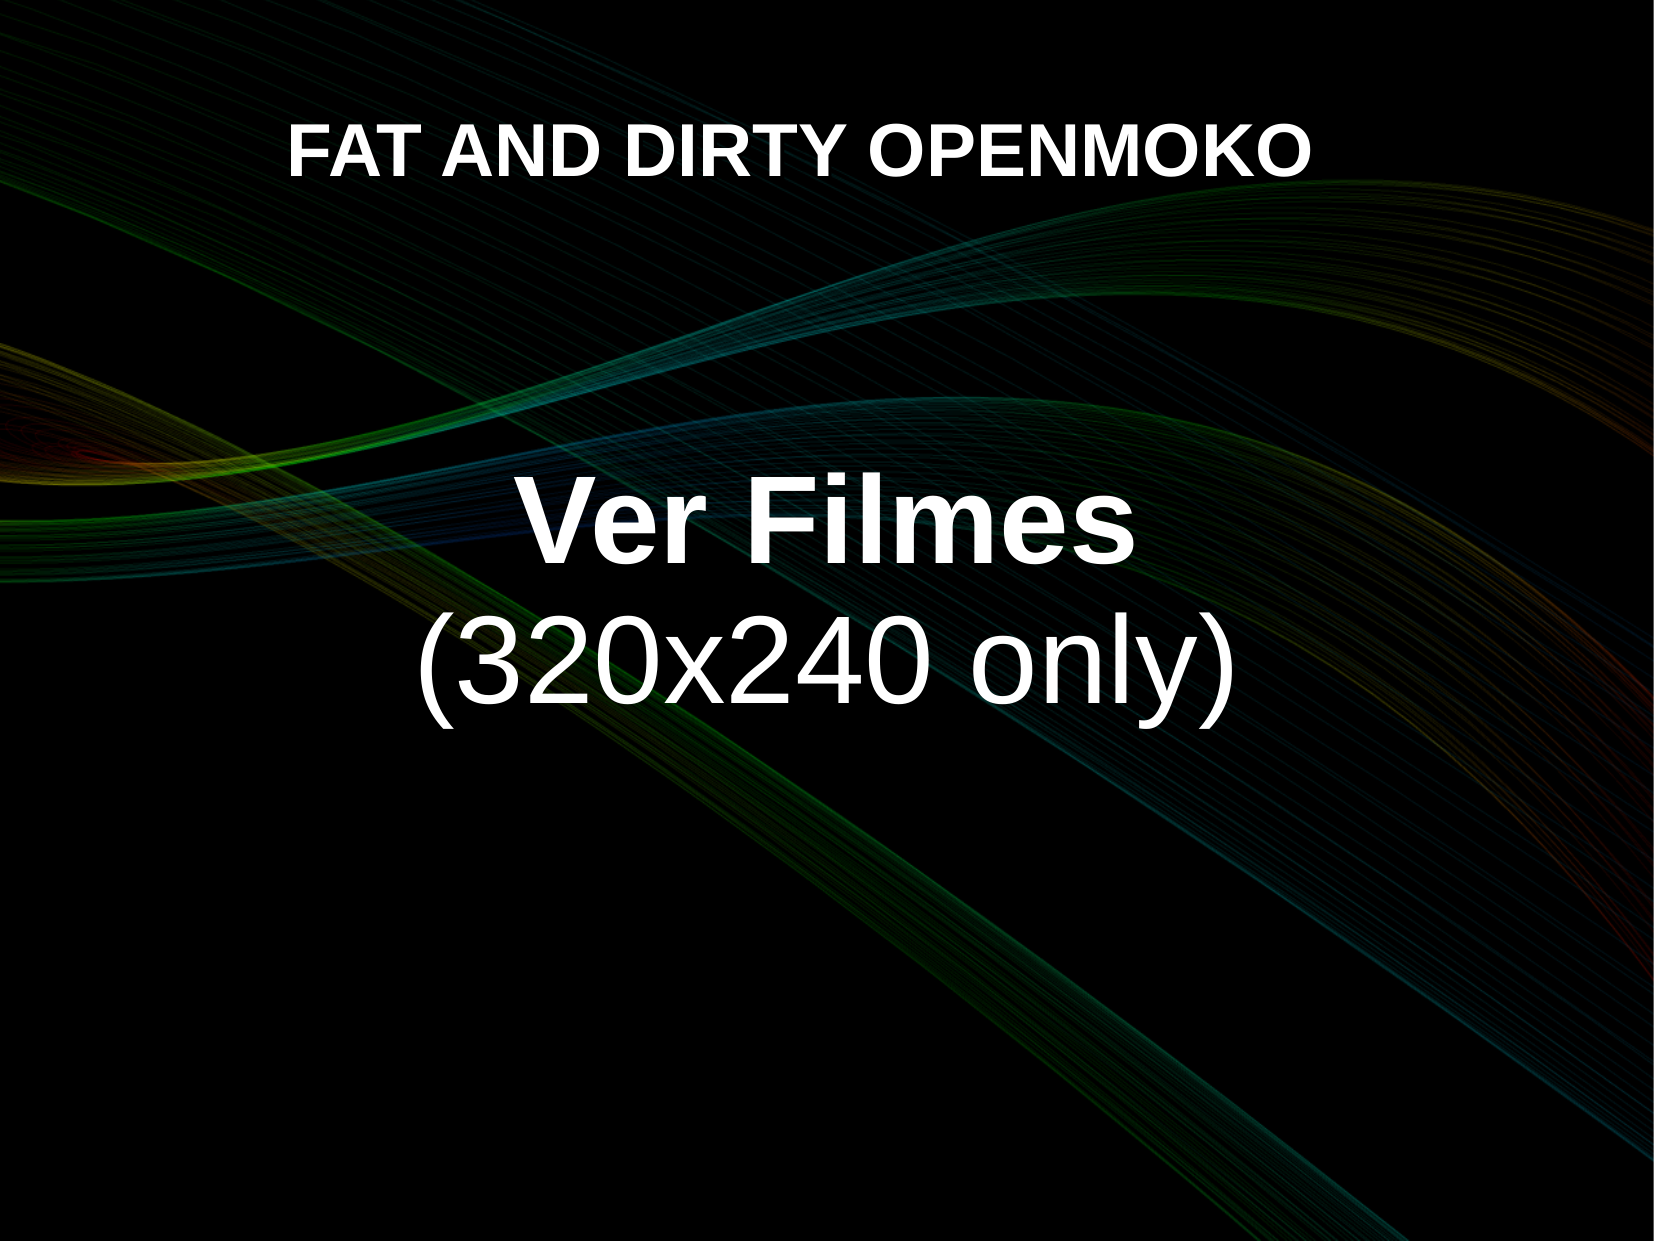

# FAT AND DIRTY OPENMOKO
Ver Filmes
(320x240 only)